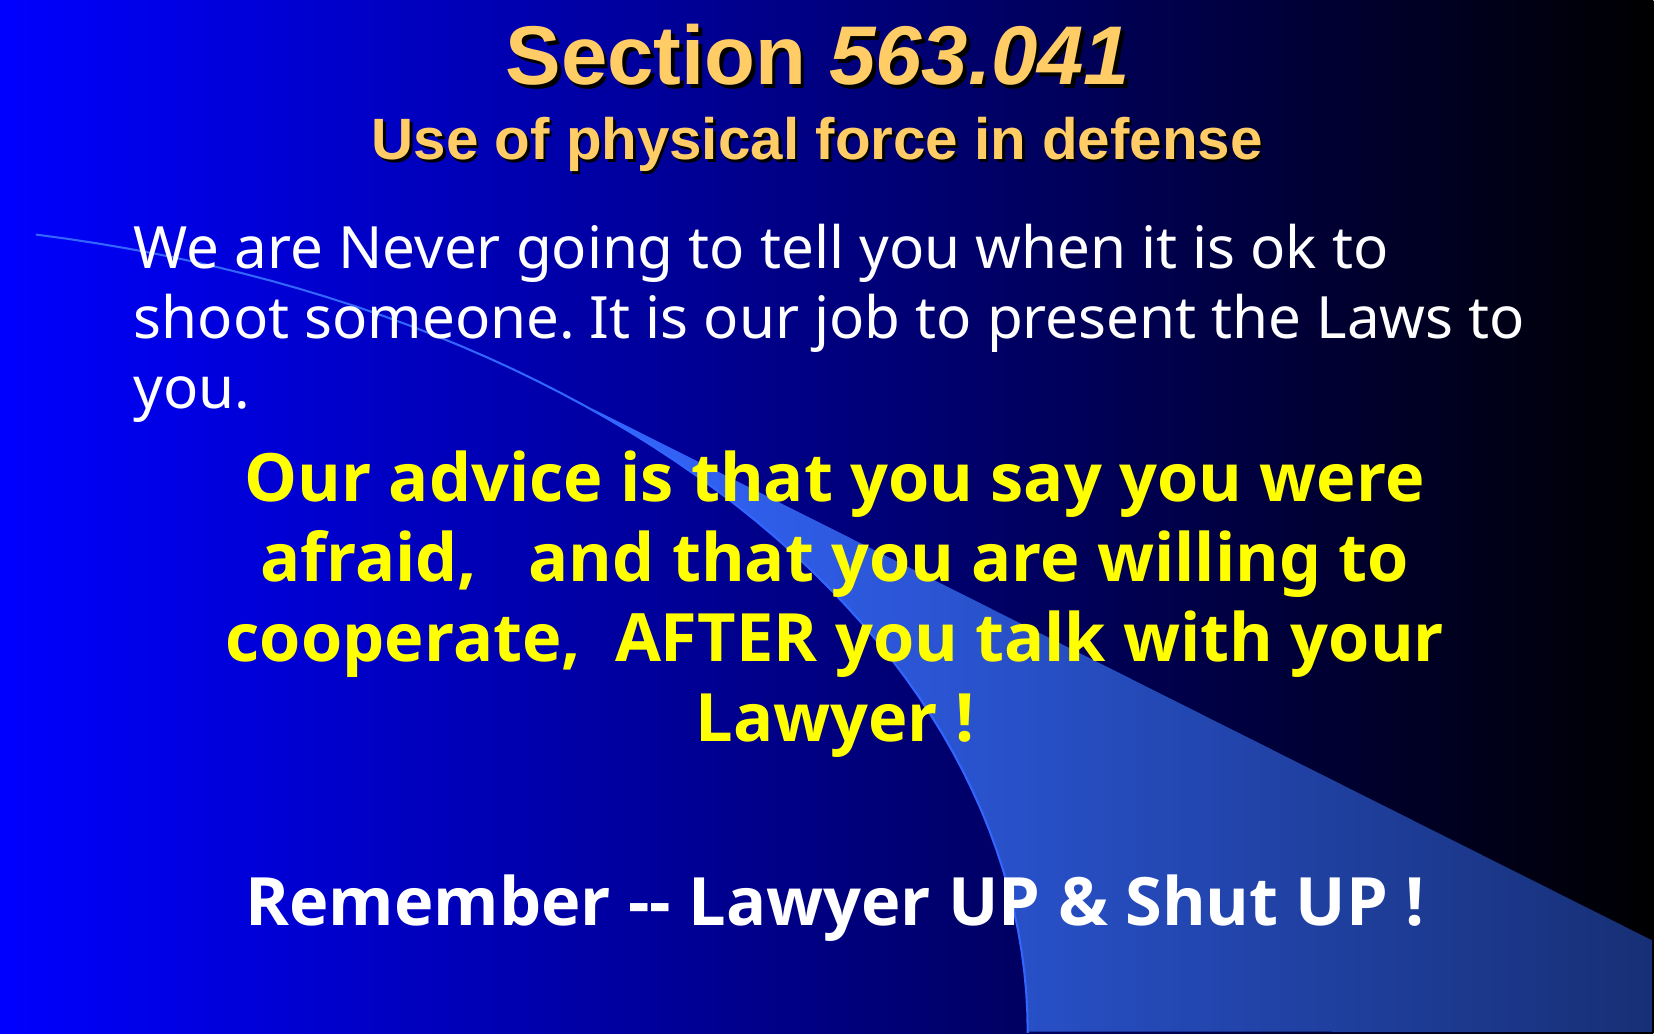

# Section 563.041 Use of physical force in defense
We are Never going to tell you when it is ok to shoot someone. It is our job to present the Laws to you.
Our advice is that you say you were afraid, and that you are willing to cooperate, AFTER you talk with your Lawyer !
Remember -- Lawyer UP & Shut UP !